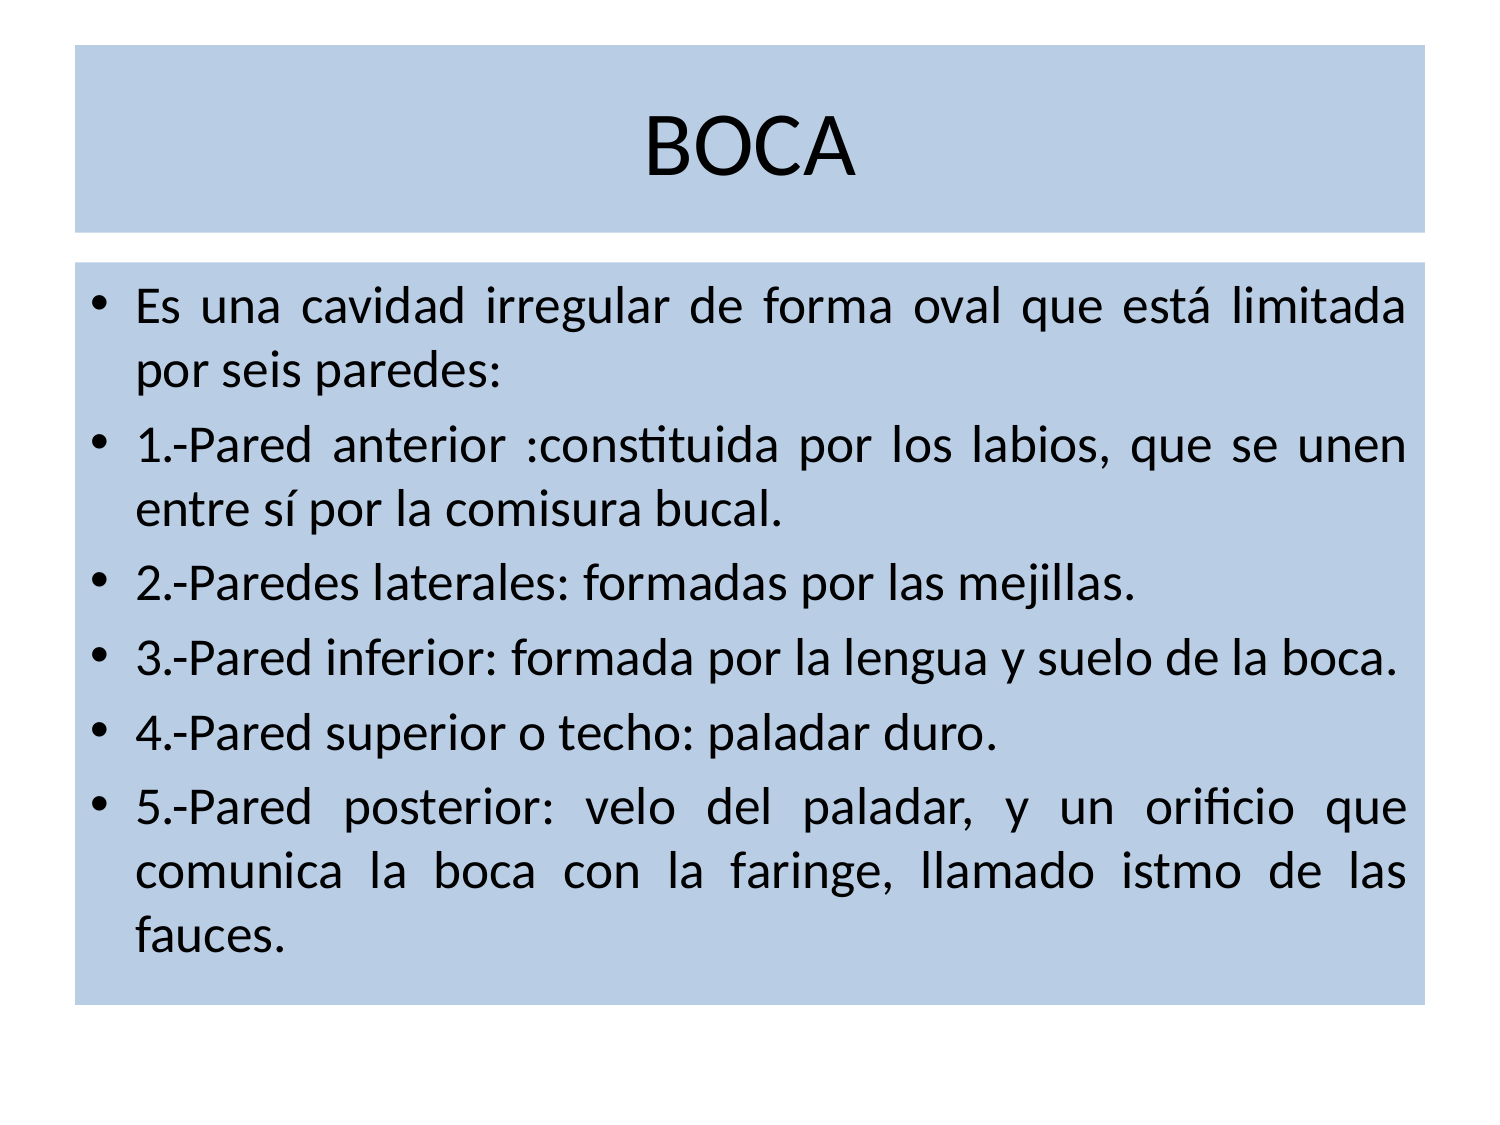

# BOCA
Es una cavidad irregular de forma oval que está limitada por seis paredes:
1.-Pared anterior :constituida por los labios, que se unen entre sí por la comisura bucal.
2.-Paredes laterales: formadas por las mejillas.
3.-Pared inferior: formada por la lengua y suelo de la boca.
4.-Pared superior o techo: paladar duro.
5.-Pared posterior: velo del paladar, y un orificio que comunica la boca con la faringe, llamado istmo de las fauces.